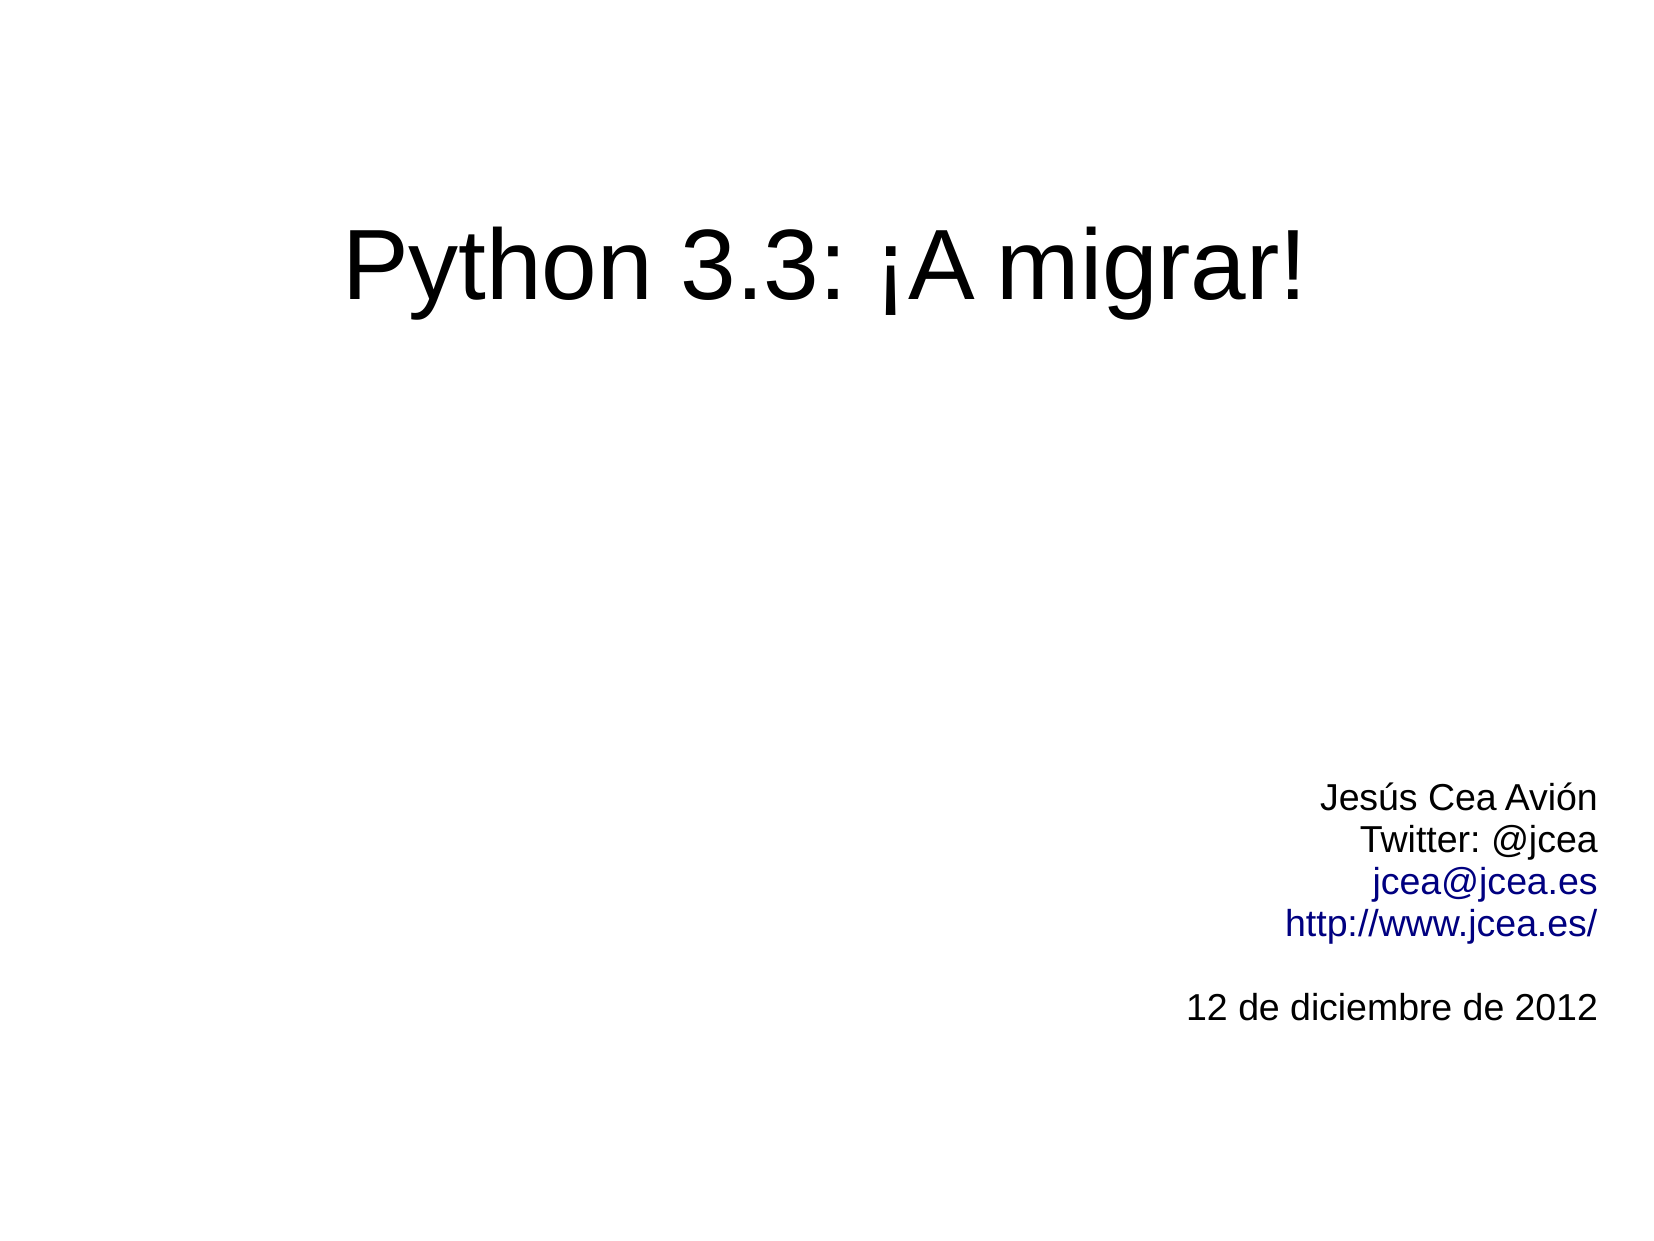

Python 3.3: ¡A migrar!
Jesús Cea Avión
Twitter: @jcea
jcea@jcea.es
http://www.jcea.es/
12 de diciembre de 2012